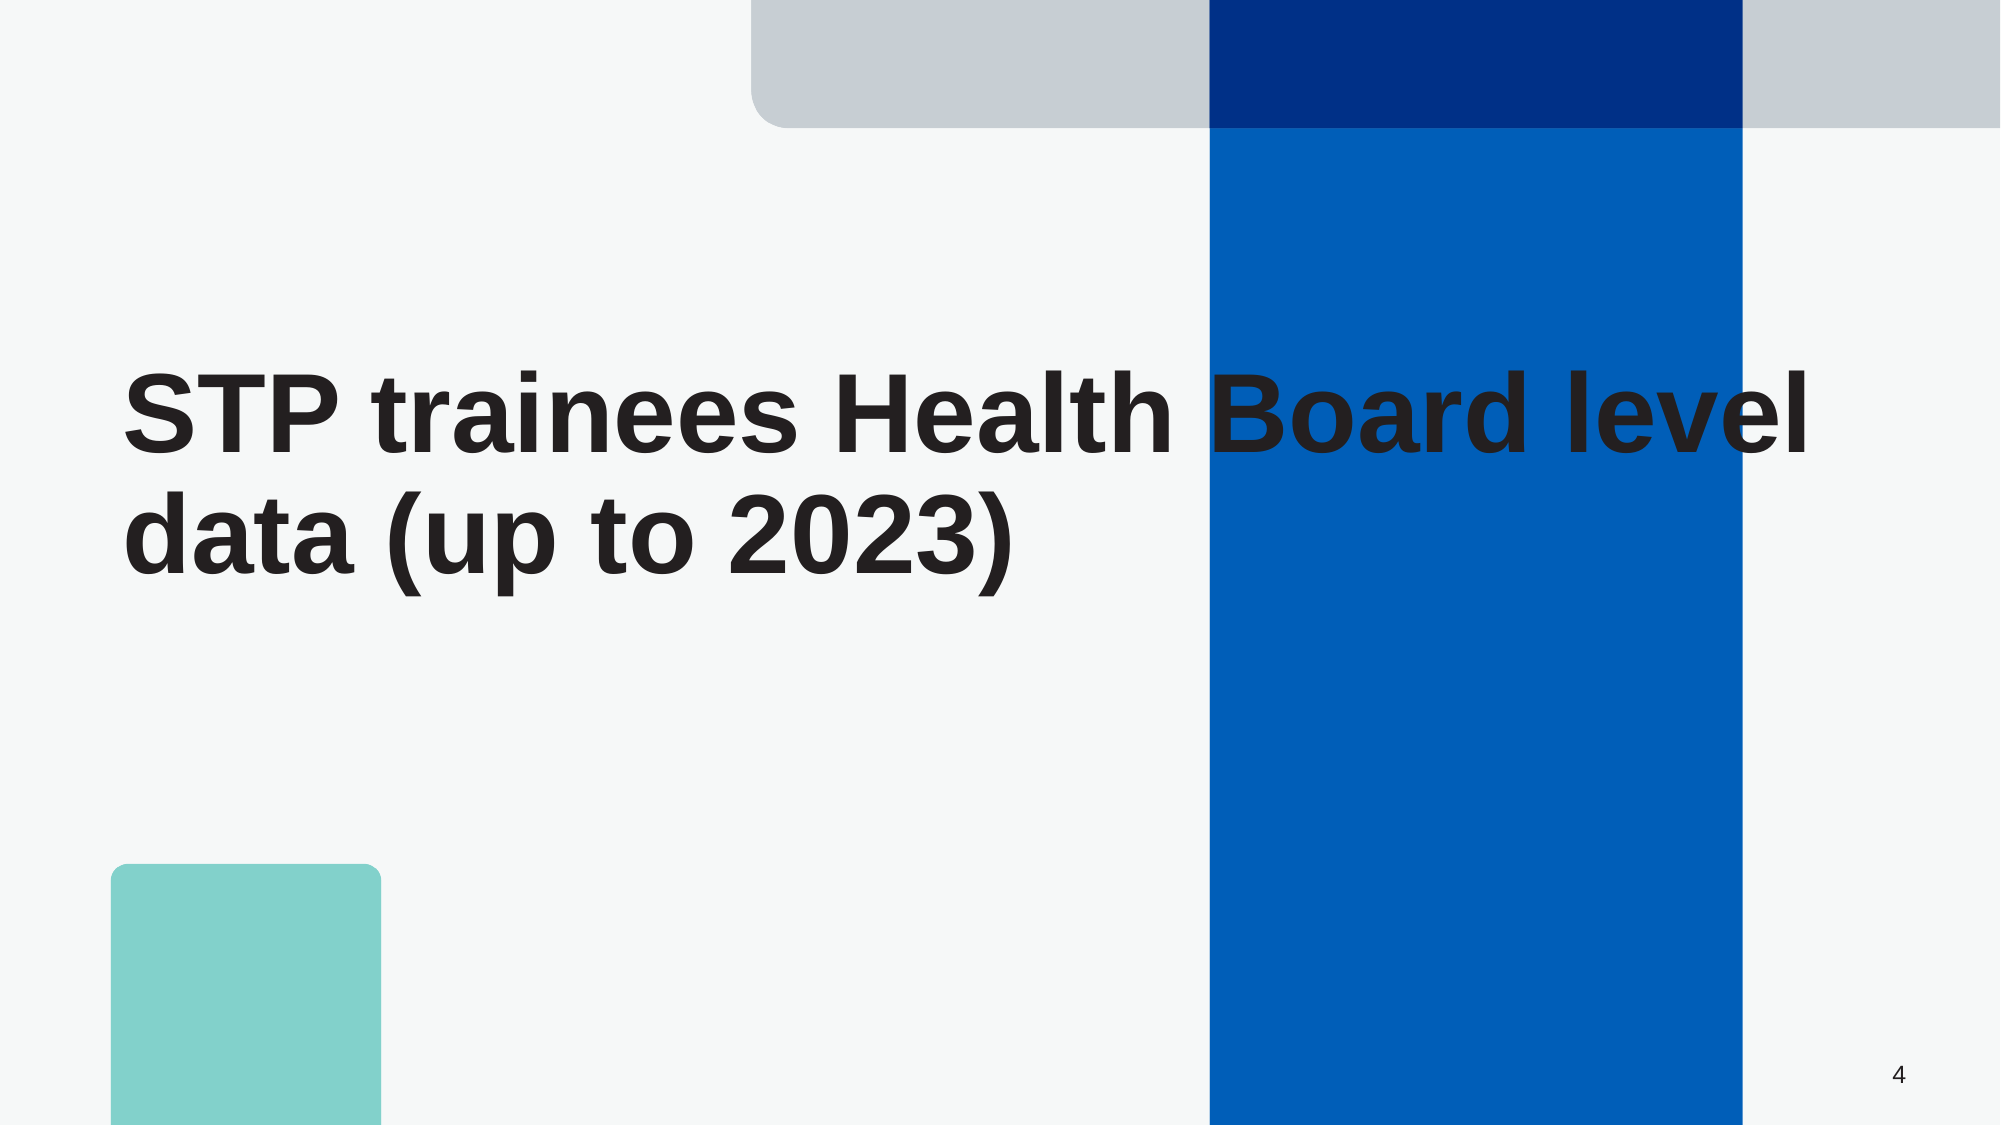

# STP trainees Health Board level data (up to 2023)